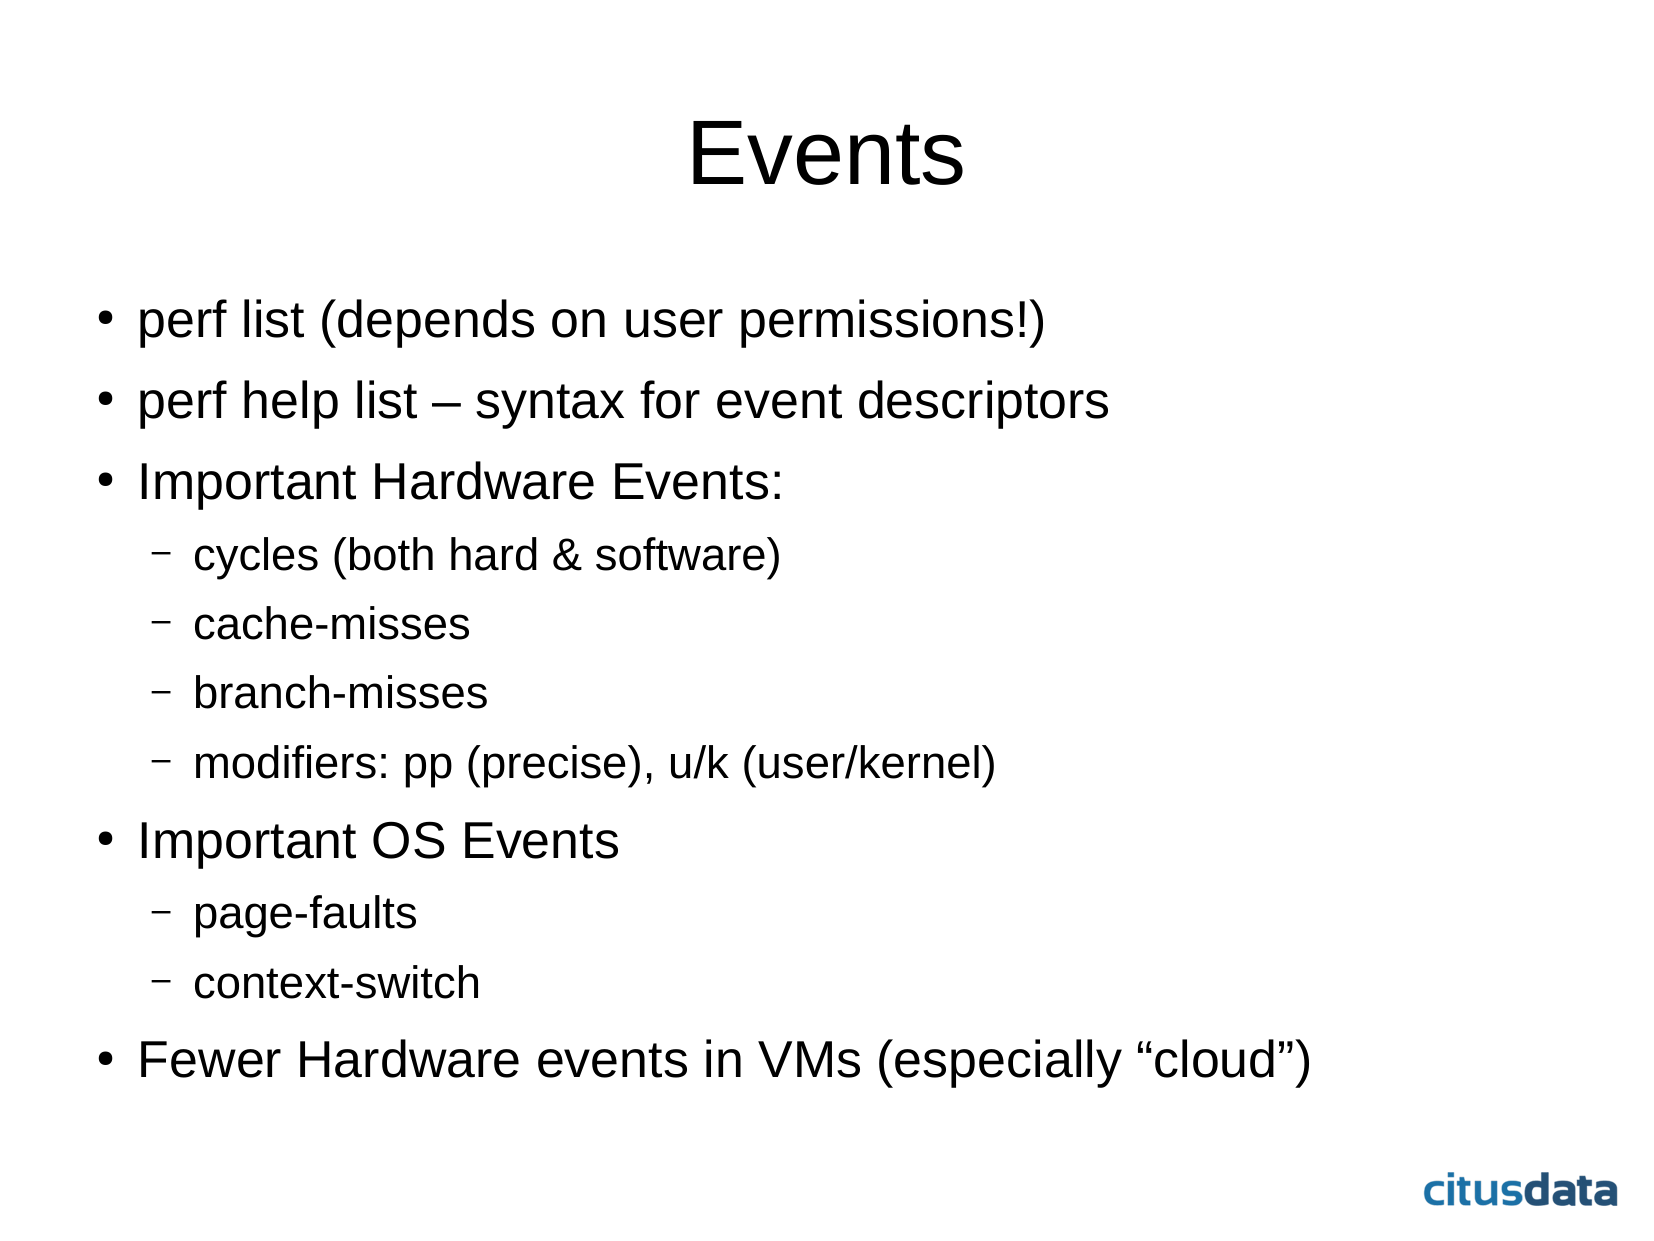

# Events
perf list (depends on user permissions!)
perf help list – syntax for event descriptors
Important Hardware Events:
cycles (both hard & software)
cache-misses
branch-misses
modifiers: pp (precise), u/k (user/kernel)
Important OS Events
page-faults
context-switch
Fewer Hardware events in VMs (especially “cloud”)